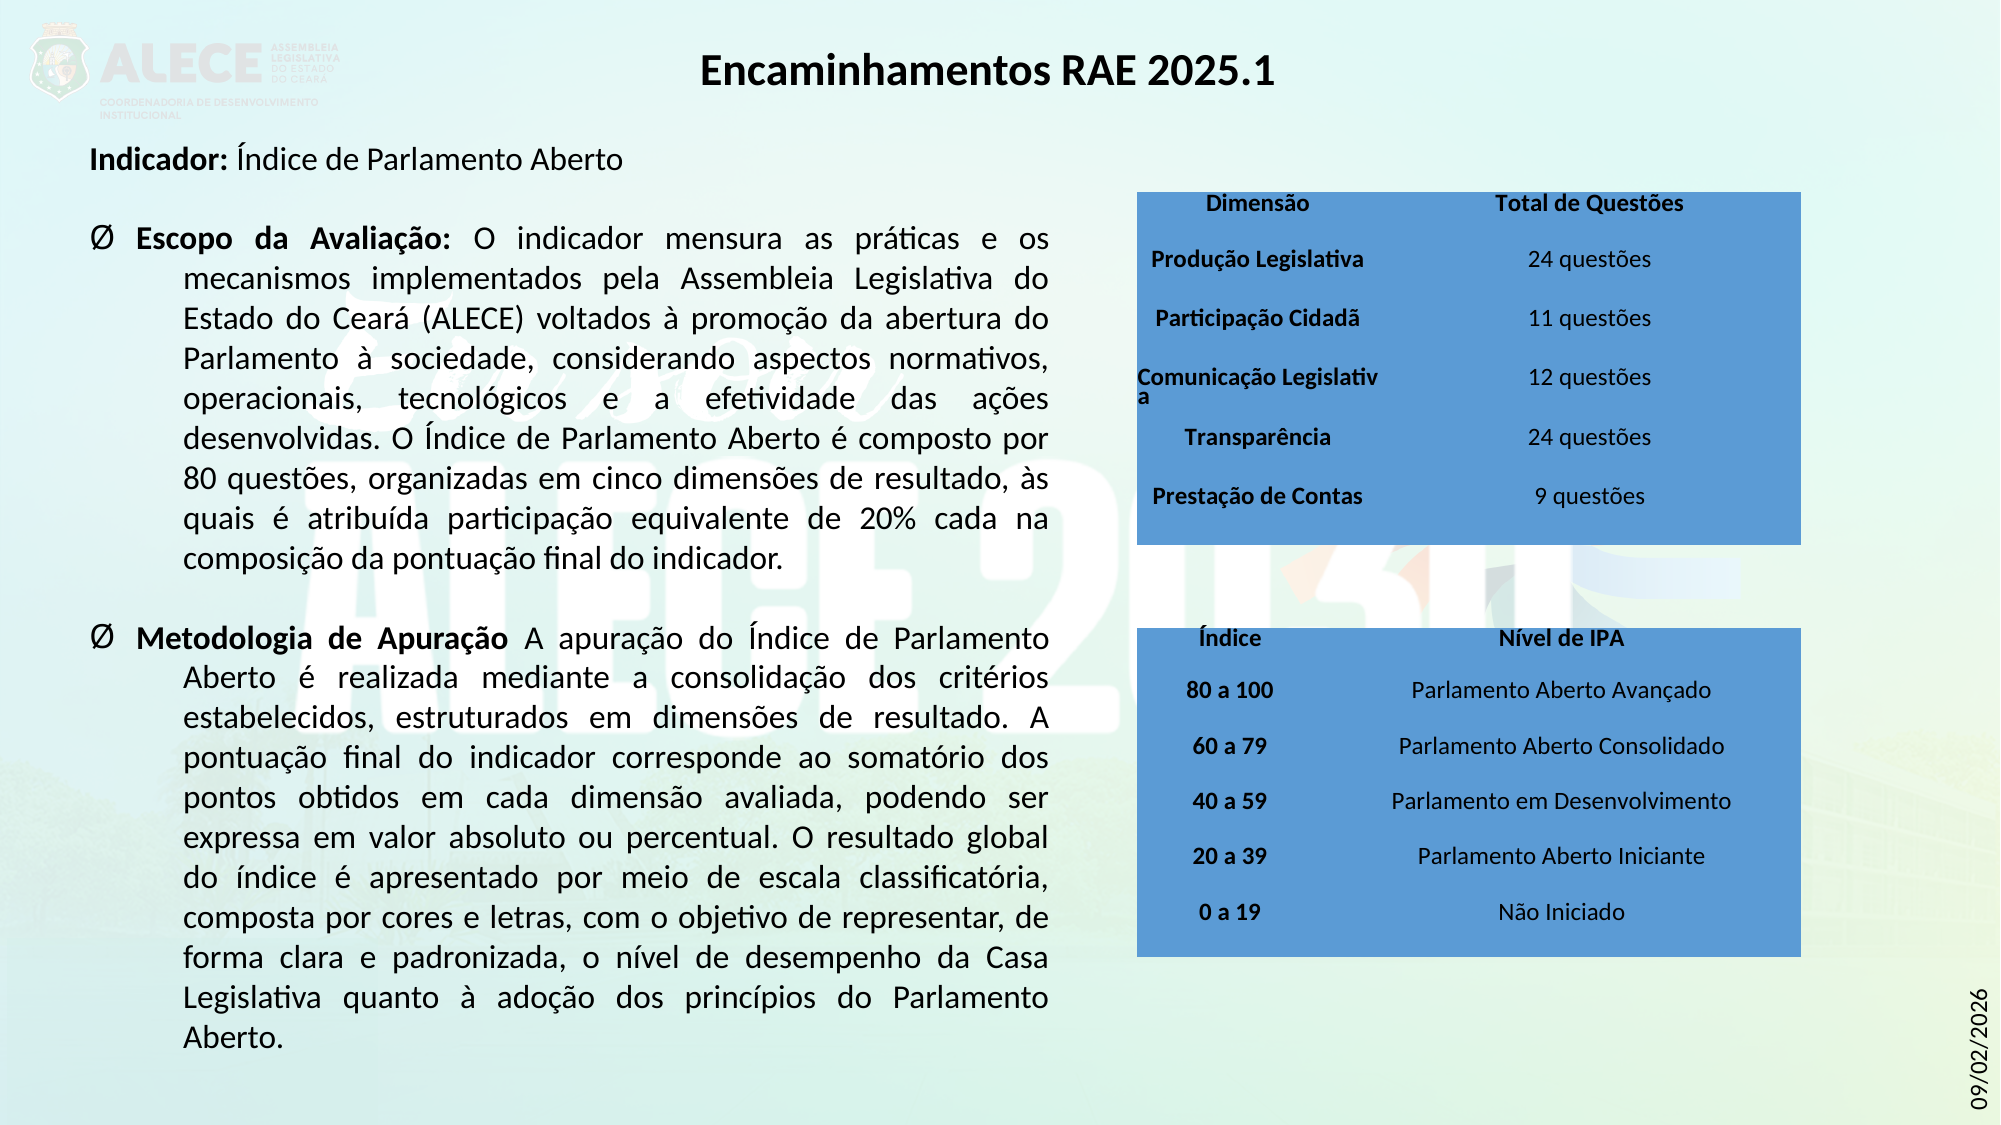

# Encaminhamentos RAE 2025.1
Indicador: Índice de Parlamento Aberto
Escopo da Avaliação: O indicador mensura as práticas e os mecanismos implementados pela Assembleia Legislativa do Estado do Ceará (ALECE) voltados à promoção da abertura do Parlamento à sociedade, considerando aspectos normativos, operacionais, tecnológicos e a efetividade das ações desenvolvidas. O Índice de Parlamento Aberto é composto por 80 questões, organizadas em cinco dimensões de resultado, às quais é atribuída participação equivalente de 20% cada na composição da pontuação final do indicador.
Metodologia de Apuração A apuração do Índice de Parlamento Aberto é realizada mediante a consolidação dos critérios estabelecidos, estruturados em dimensões de resultado. A pontuação final do indicador corresponde ao somatório dos pontos obtidos em cada dimensão avaliada, podendo ser expressa em valor absoluto ou percentual. O resultado global do índice é apresentado por meio de escala classificatória, composta por cores e letras, com o objetivo de representar, de forma clara e padronizada, o nível de desempenho da Casa Legislativa quanto à adoção dos princípios do Parlamento Aberto.
| Dimensão | Total de Questões |
| --- | --- |
| Produção Legislativa | 24 questões |
| Participação Cidadã | 11 questões |
| Comunicação Legislativa | 12 questões |
| Transparência | 24 questões |
| Prestação de Contas | 9 questões |
| Índice | Nível de IPA |
| --- | --- |
| 80 a 100 | Parlamento Aberto Avançado |
| 60 a 79 | Parlamento Aberto Consolidado |
| 40 a 59 | Parlamento em Desenvolvimento |
| 20 a 39 | Parlamento Aberto Iniciante |
| 0 a 19 | Não Iniciado |
09/02/2026